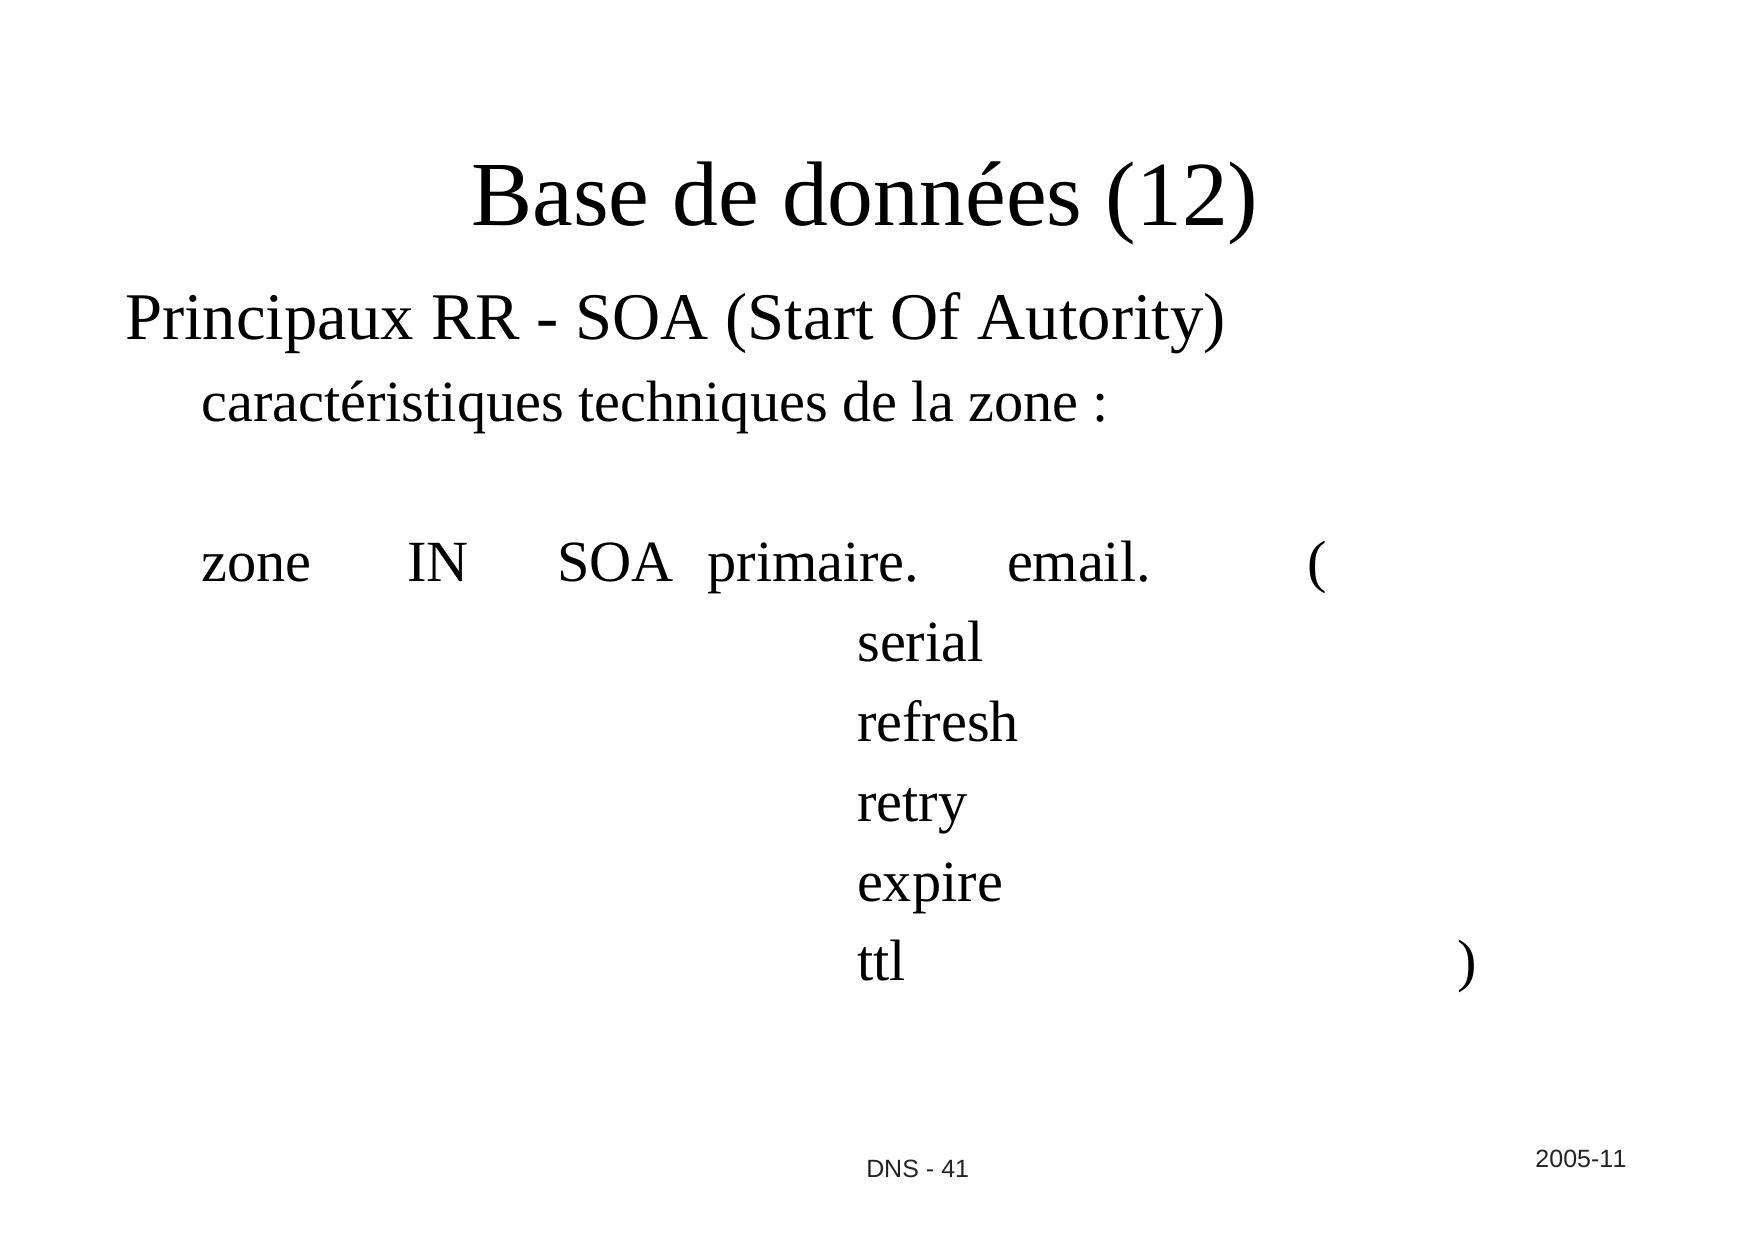

# Base de données (12)
Principaux RR - SOA (Start Of Autority)
caractéristiques techniques de la zone :
zone	IN	SOA	primaire.	email.		(
					serial
					refresh
					retry
					expire
					ttl				)